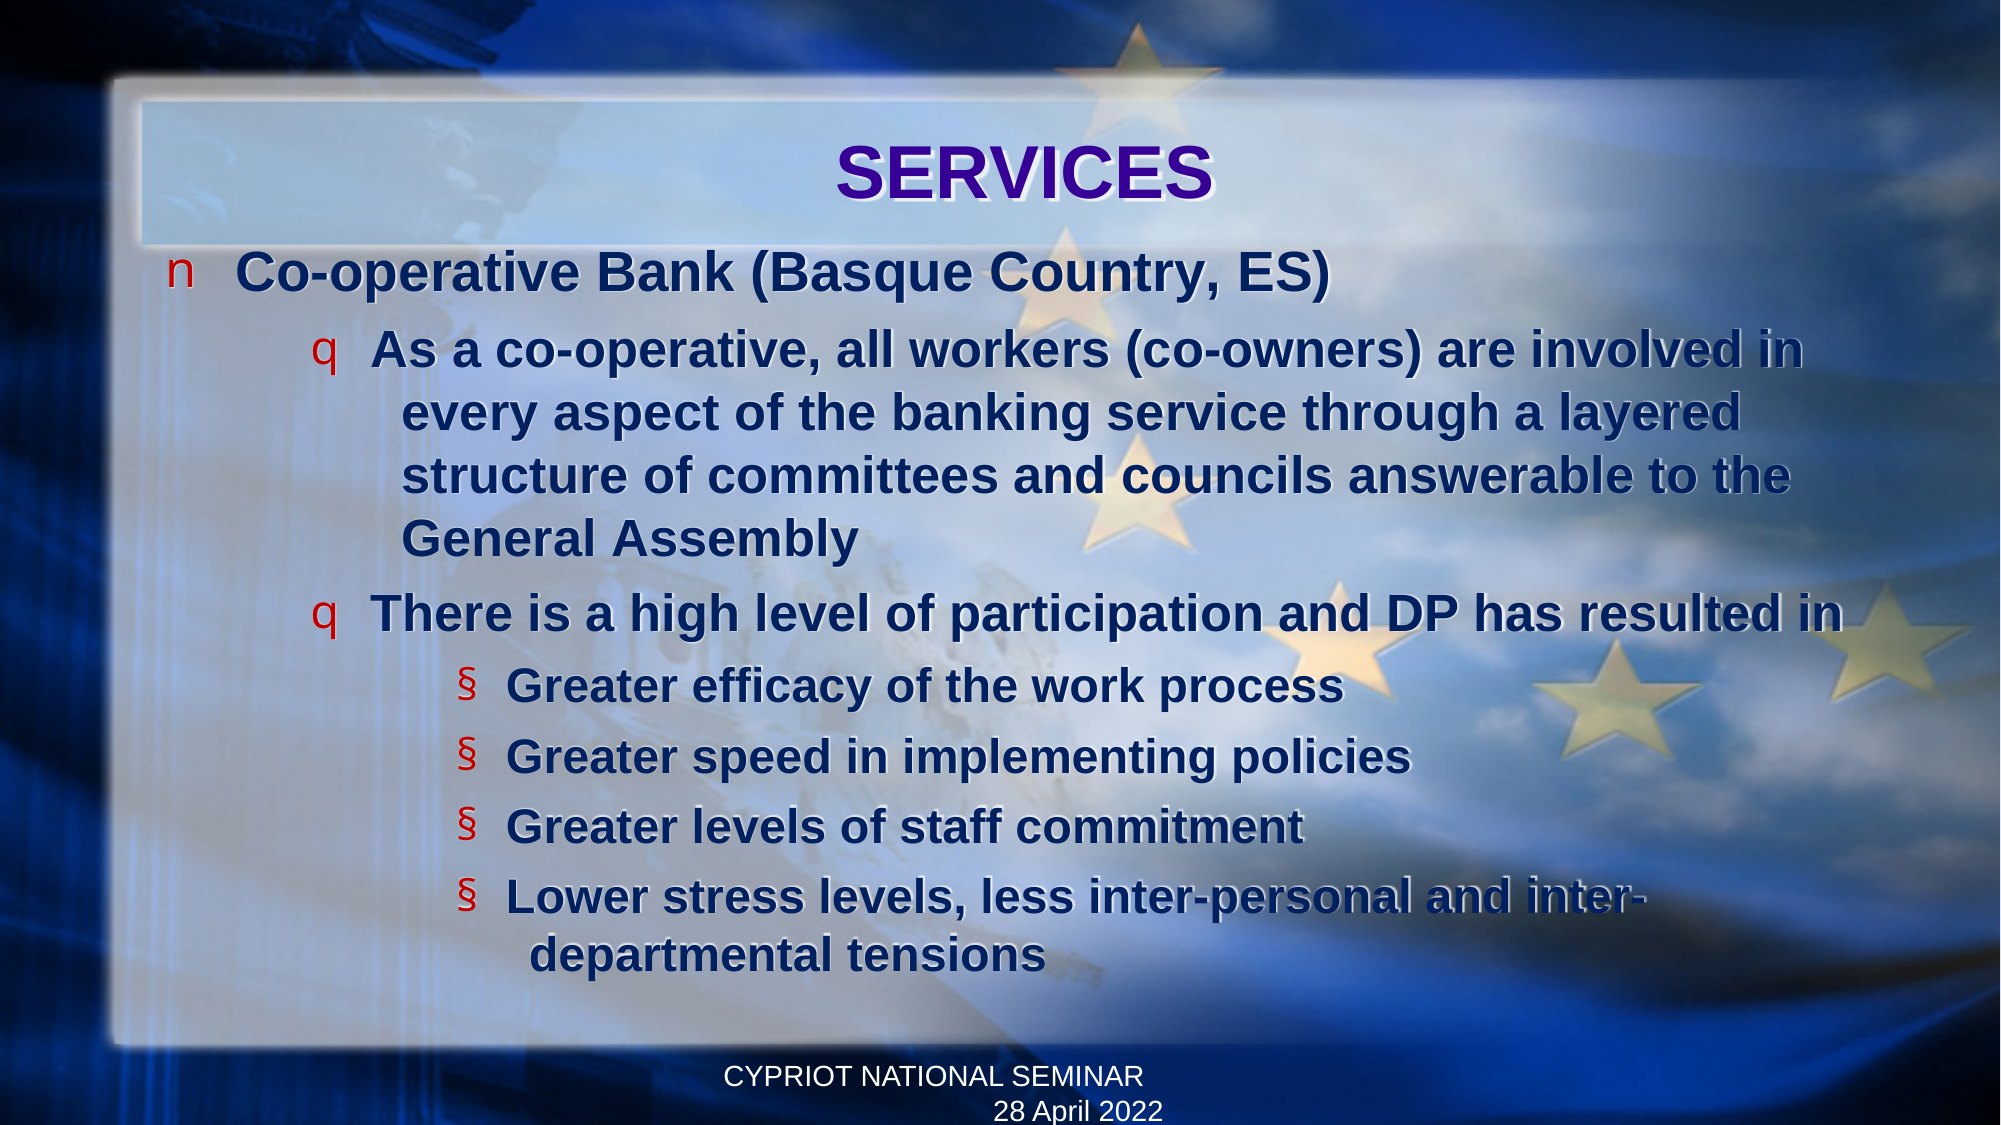

# SERVICES
 Co-operative Bank (Basque Country, ES)
 As a co-operative, all workers (co-owners) are involved in every aspect of the banking service through a layered structure of committees and councils answerable to the General Assembly
 There is a high level of participation and DP has resulted in
 Greater efficacy of the work process
 Greater speed in implementing policies
 Greater levels of staff commitment
 Lower stress levels, less inter-personal and inter-departmental tensions
CYPRIOT NATIONAL SEMINAR 28 April 2022